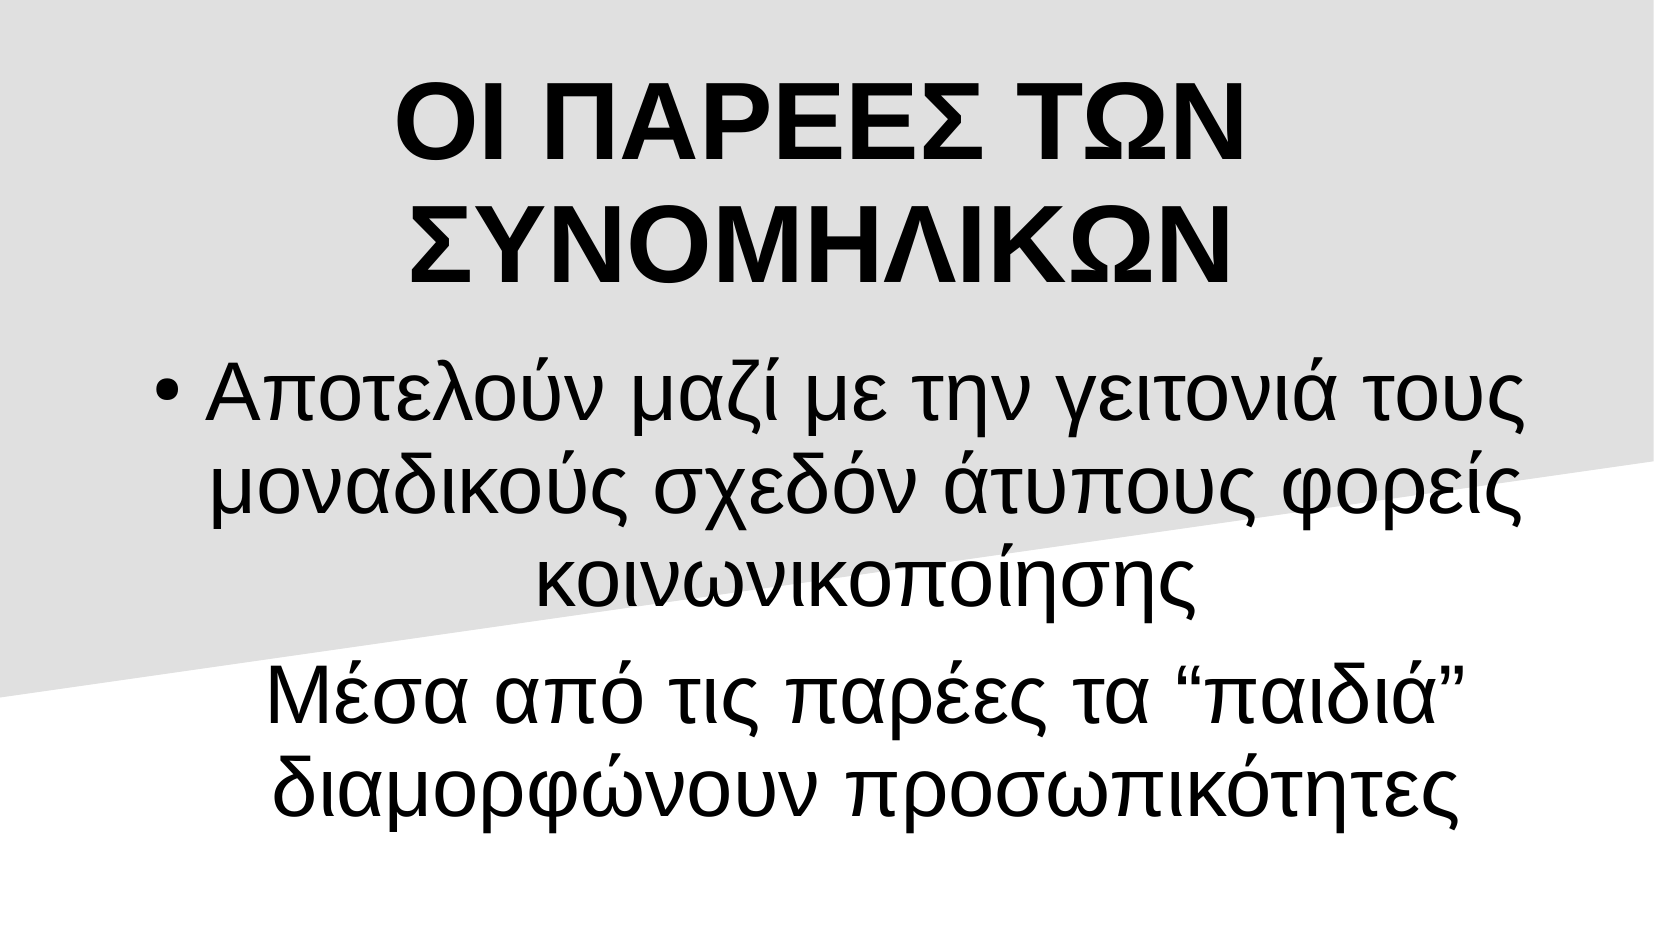

# ΟΙ ΠΑΡΕΕΣ ΤΩΝ ΣΥΝΟΜΗΛΙΚΩΝ
Αποτελούν μαζί με την γειτονιά τους μοναδικούς σχεδόν άτυπους φορείς κοινωνικοποίησης
Μέσα από τις παρέες τα “παιδιά” διαμορφώνουν προσωπικότητες